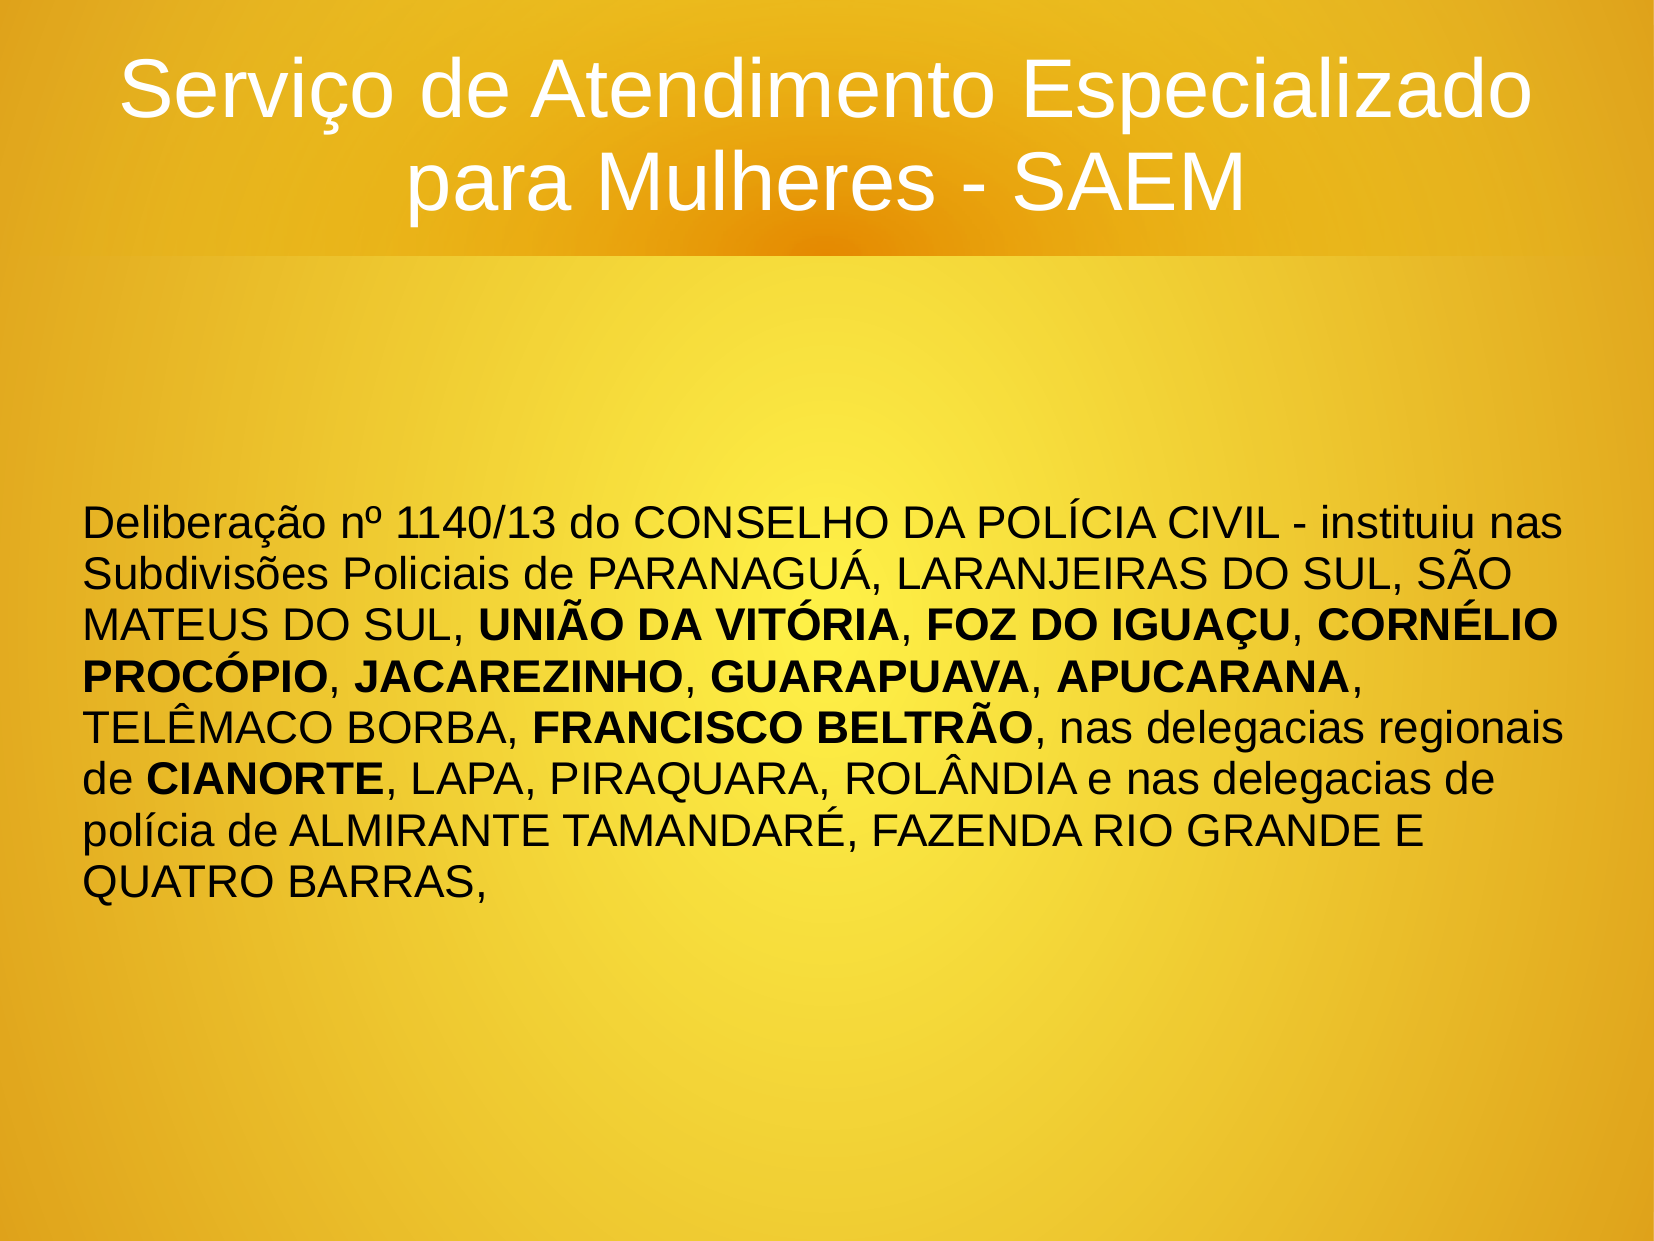

# Serviço de Atendimento Especializado para Mulheres - SAEM
Deliberação nº 1140/13 do CONSELHO DA POLÍCIA CIVIL - instituiu nas Subdivisões Policiais de PARANAGUÁ, LARANJEIRAS DO SUL, SÃO MATEUS DO SUL, UNIÃO DA VITÓRIA, FOZ DO IGUAÇU, CORNÉLIO PROCÓPIO, JACAREZINHO, GUARAPUAVA, APUCARANA, TELÊMACO BORBA, FRANCISCO BELTRÃO, nas delegacias regionais de CIANORTE, LAPA, PIRAQUARA, ROLÂNDIA e nas delegacias de polícia de ALMIRANTE TAMANDARÉ, FAZENDA RIO GRANDE E QUATRO BARRAS,